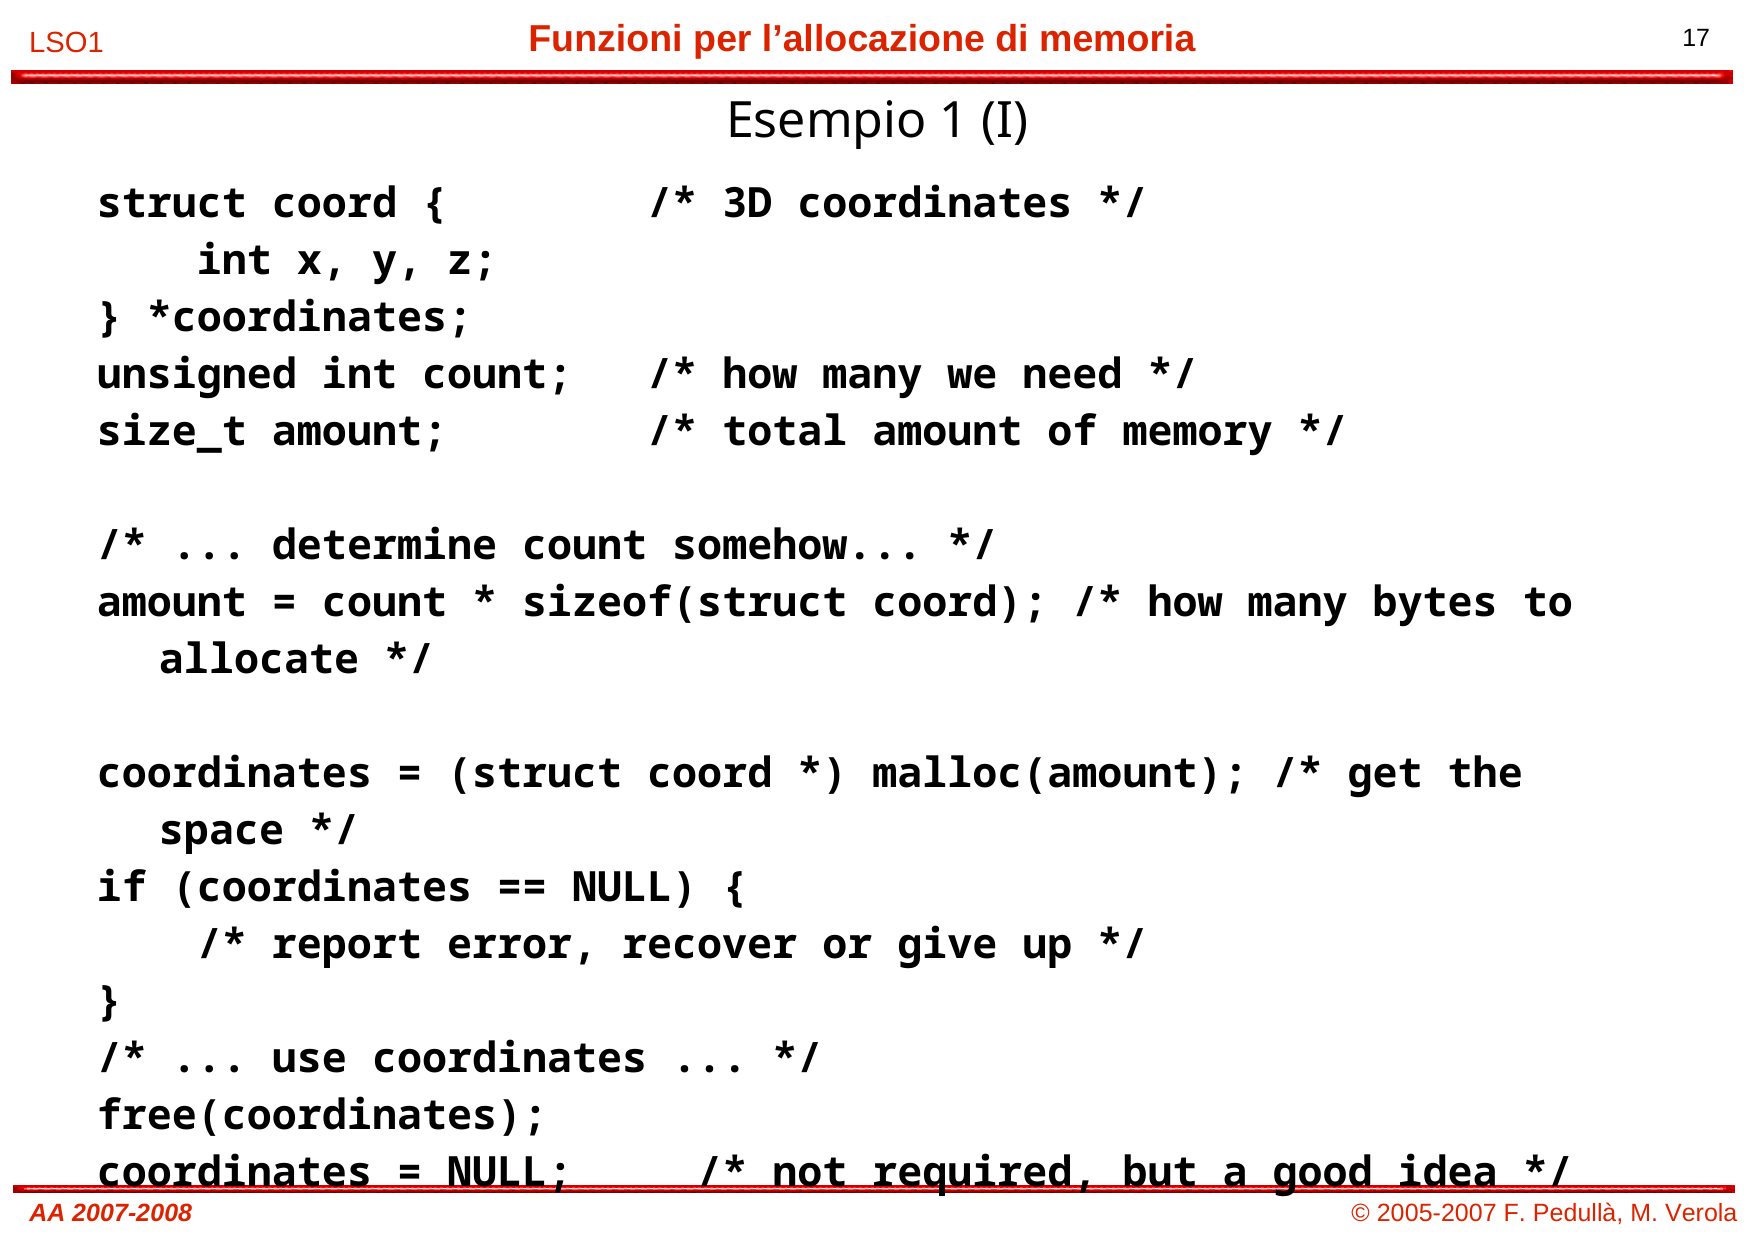

# Esempio 1 (I)
struct coord { /* 3D coordinates */
 int x, y, z;
} *coordinates;
unsigned int count; /* how many we need */
size_t amount; /* total amount of memory */
/* ... determine count somehow... */
amount = count * sizeof(struct coord); /* how many bytes to allocate */
coordinates = (struct coord *) malloc(amount); /* get the space */
if (coordinates == NULL) {
 /* report error, recover or give up */
}
/* ... use coordinates ... */
free(coordinates);
coordinates = NULL; /* not required, but a good idea */